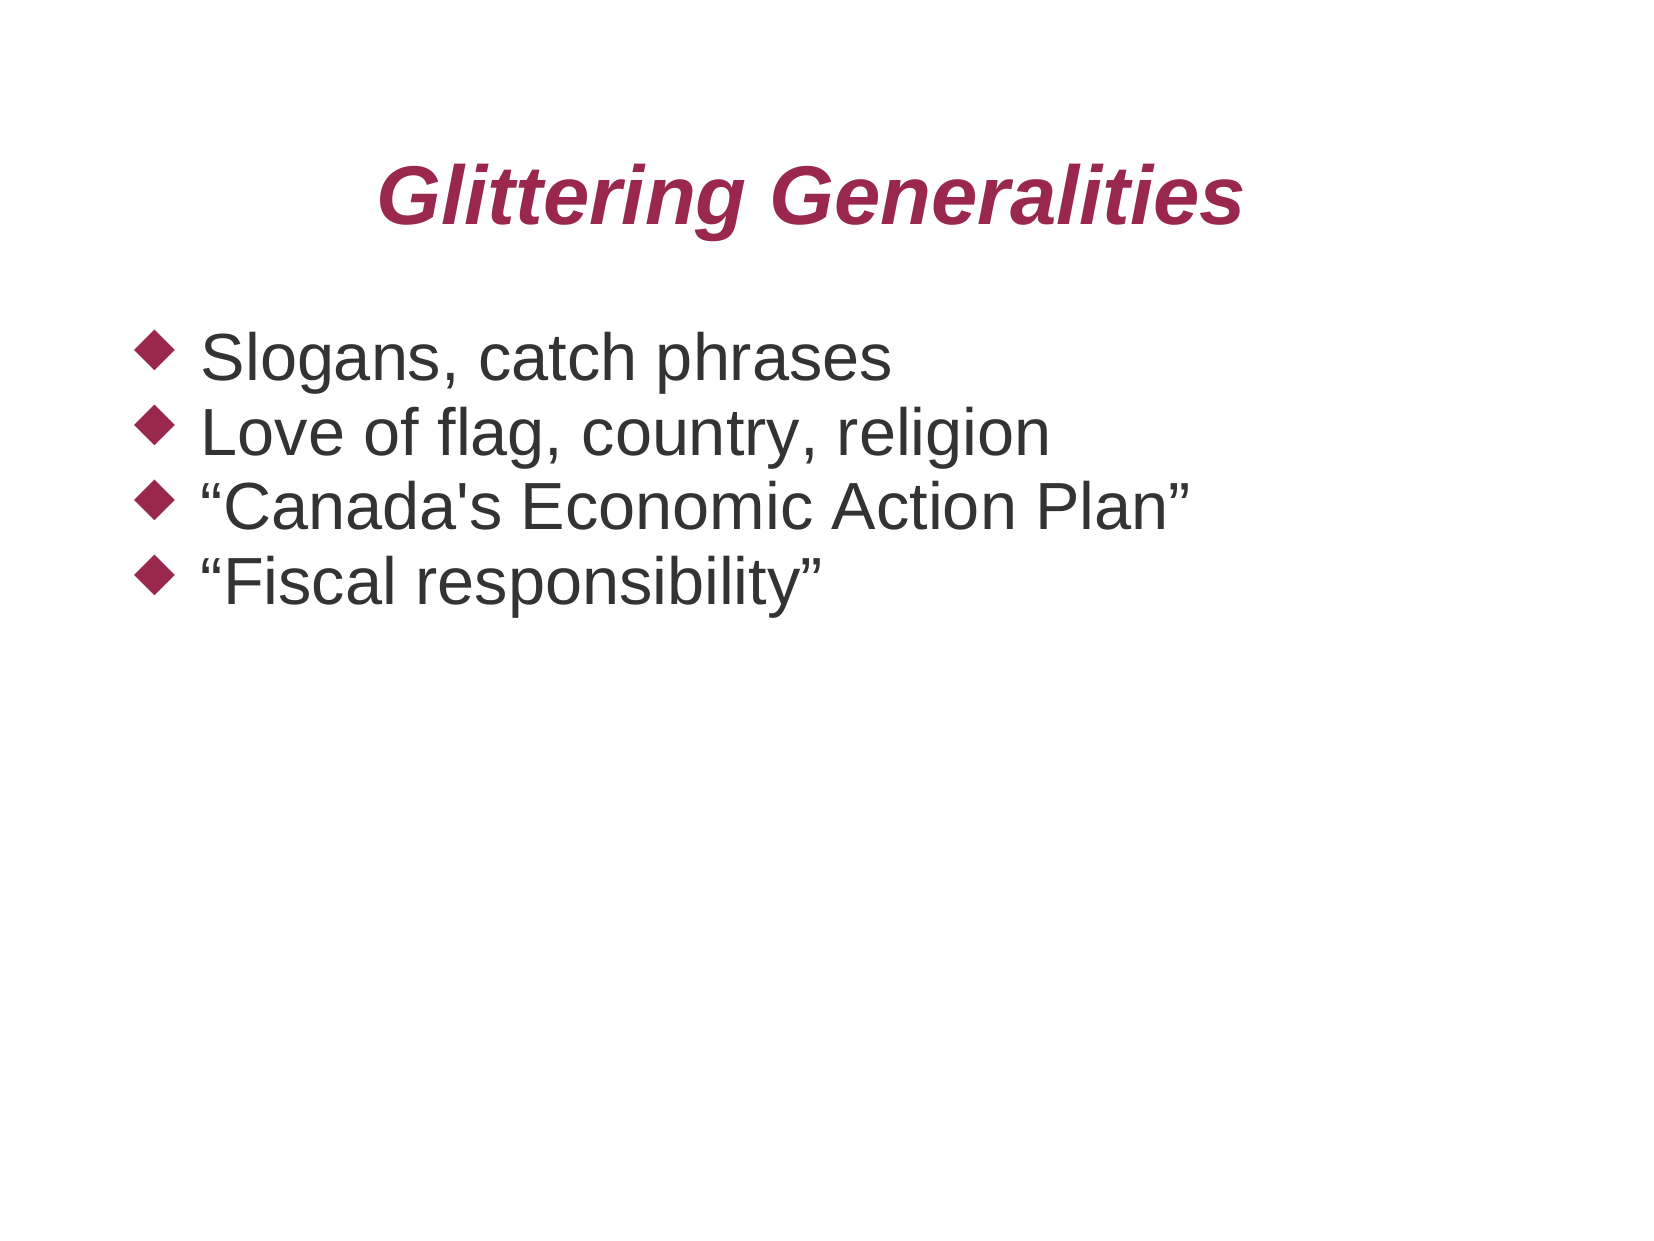

# Glittering Generalities
Slogans, catch phrases
Love of flag, country, religion
“Canada's Economic Action Plan”
“Fiscal responsibility”